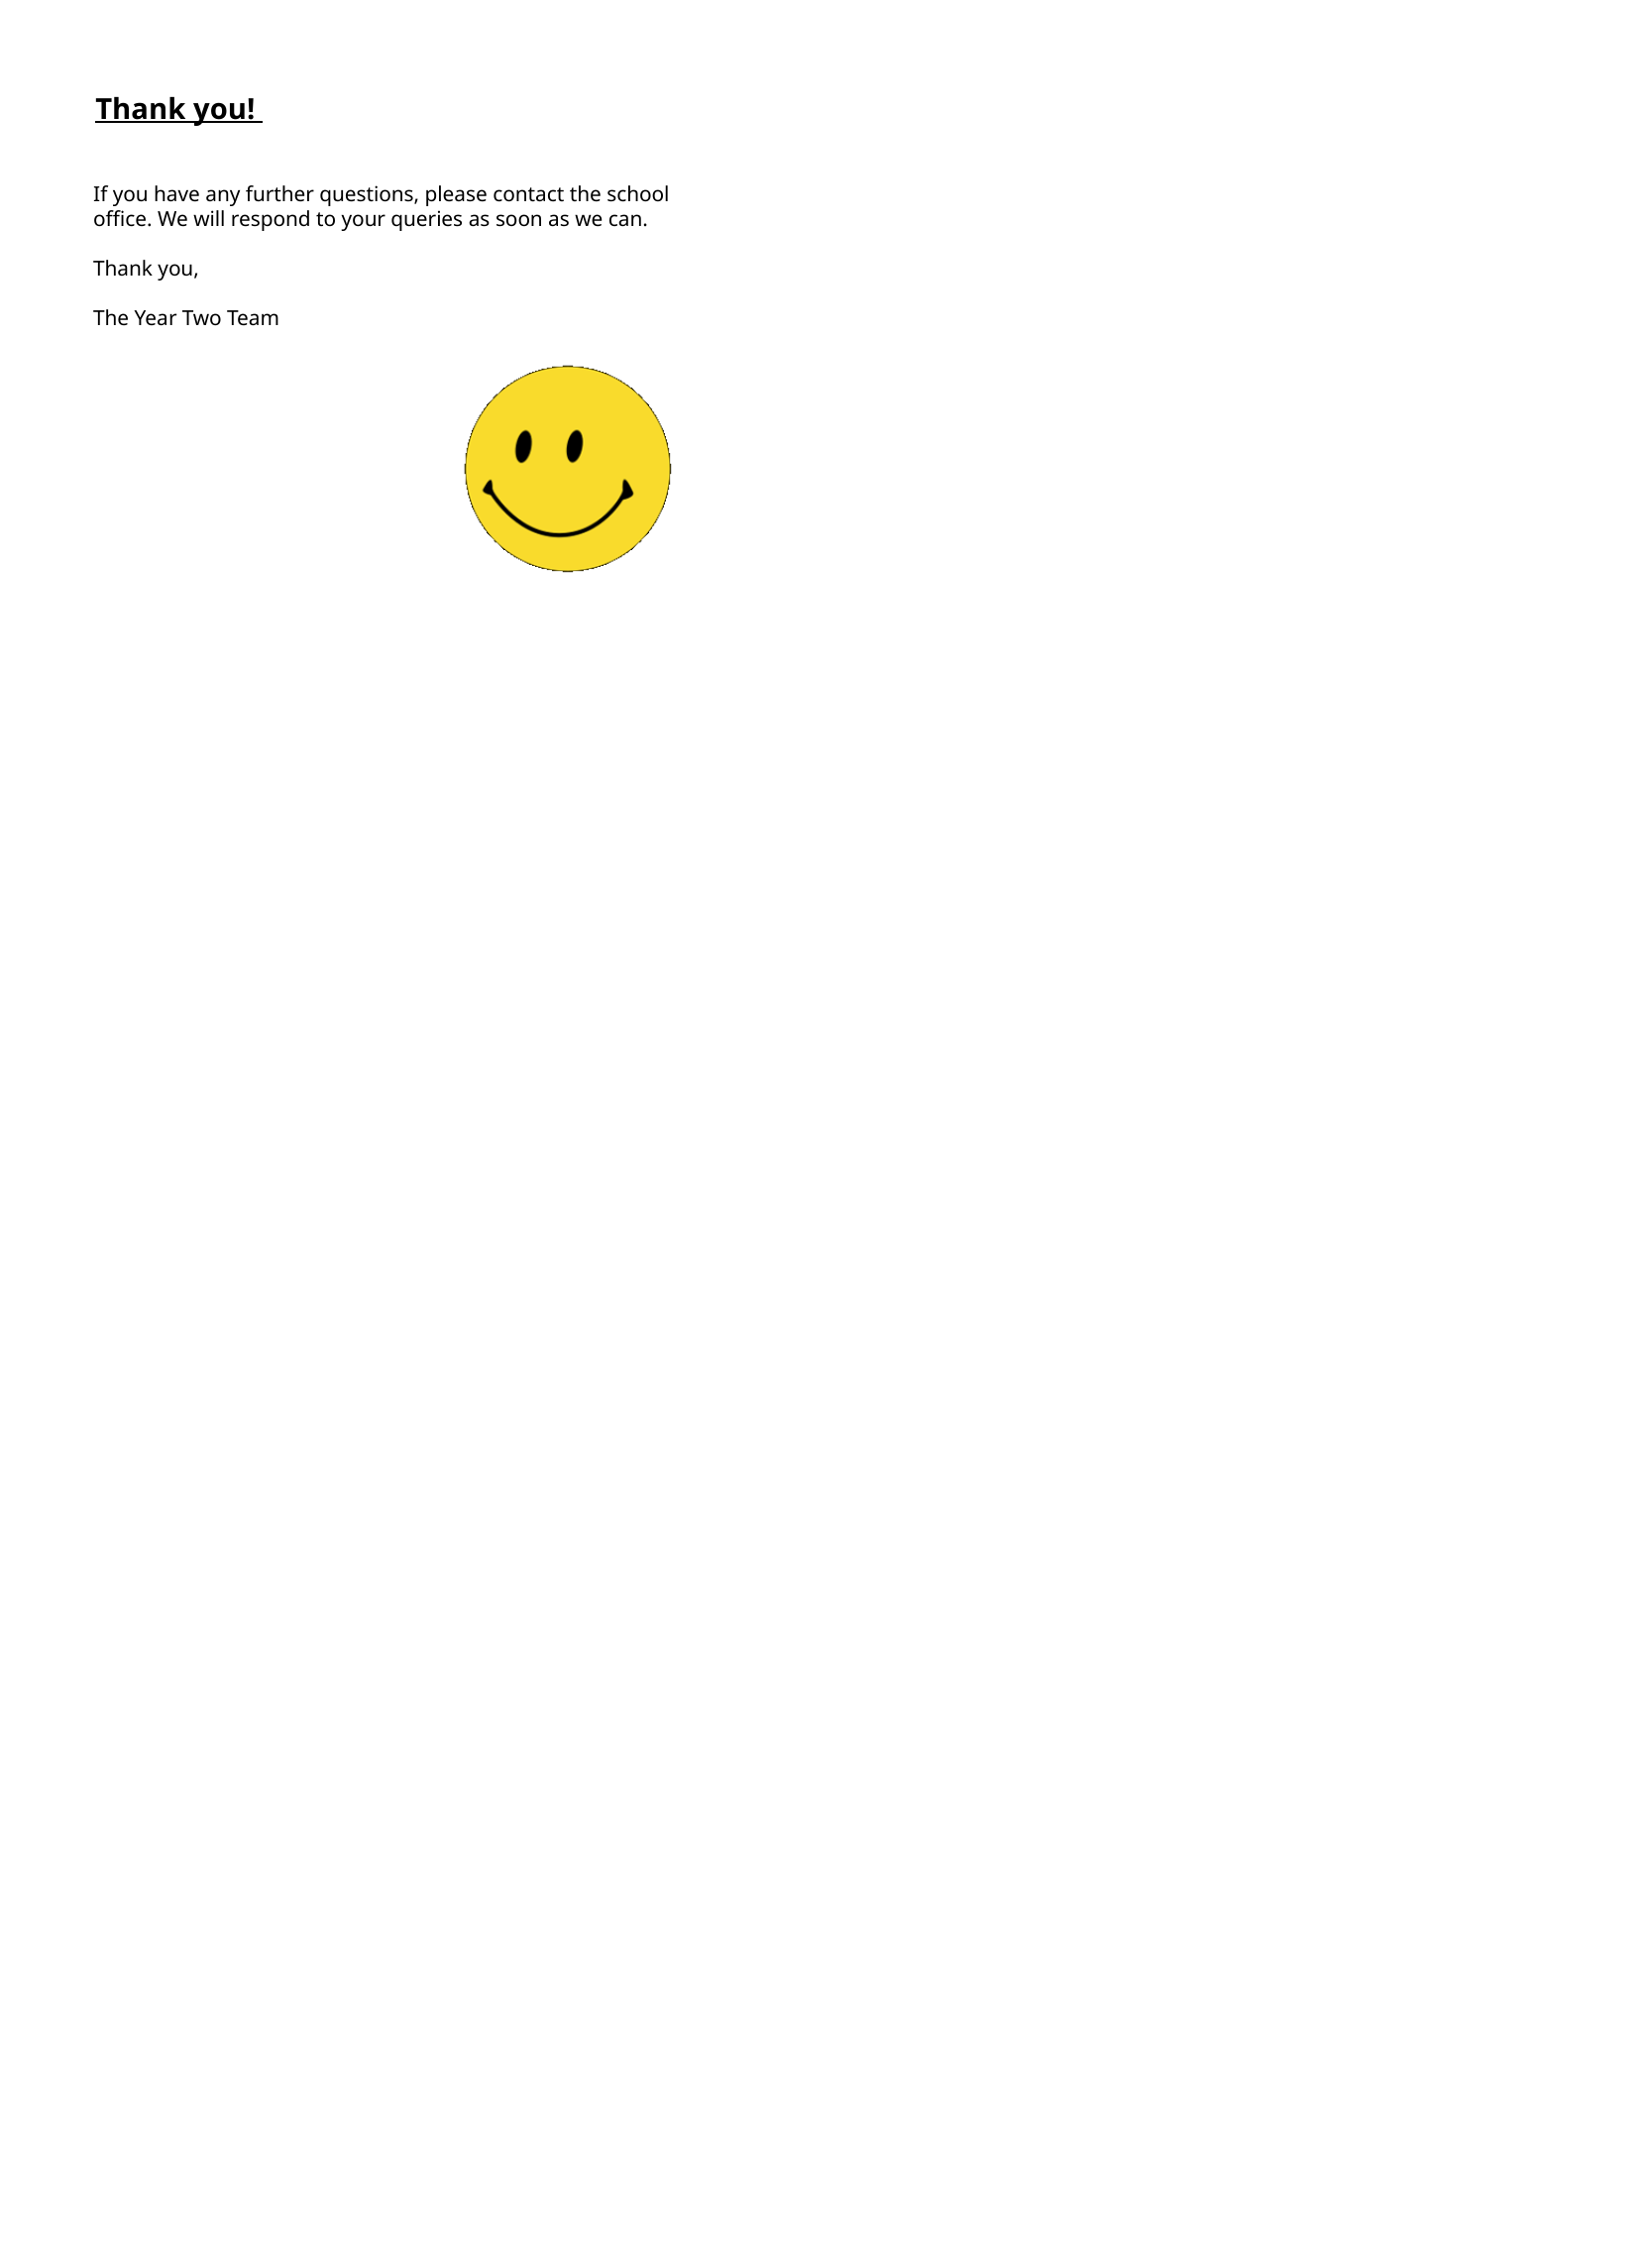

Thank you!
If you have any further questions, please  contact the school office. We will respond  to your queries as soon as we can.
Thank you,
The Year Two Team